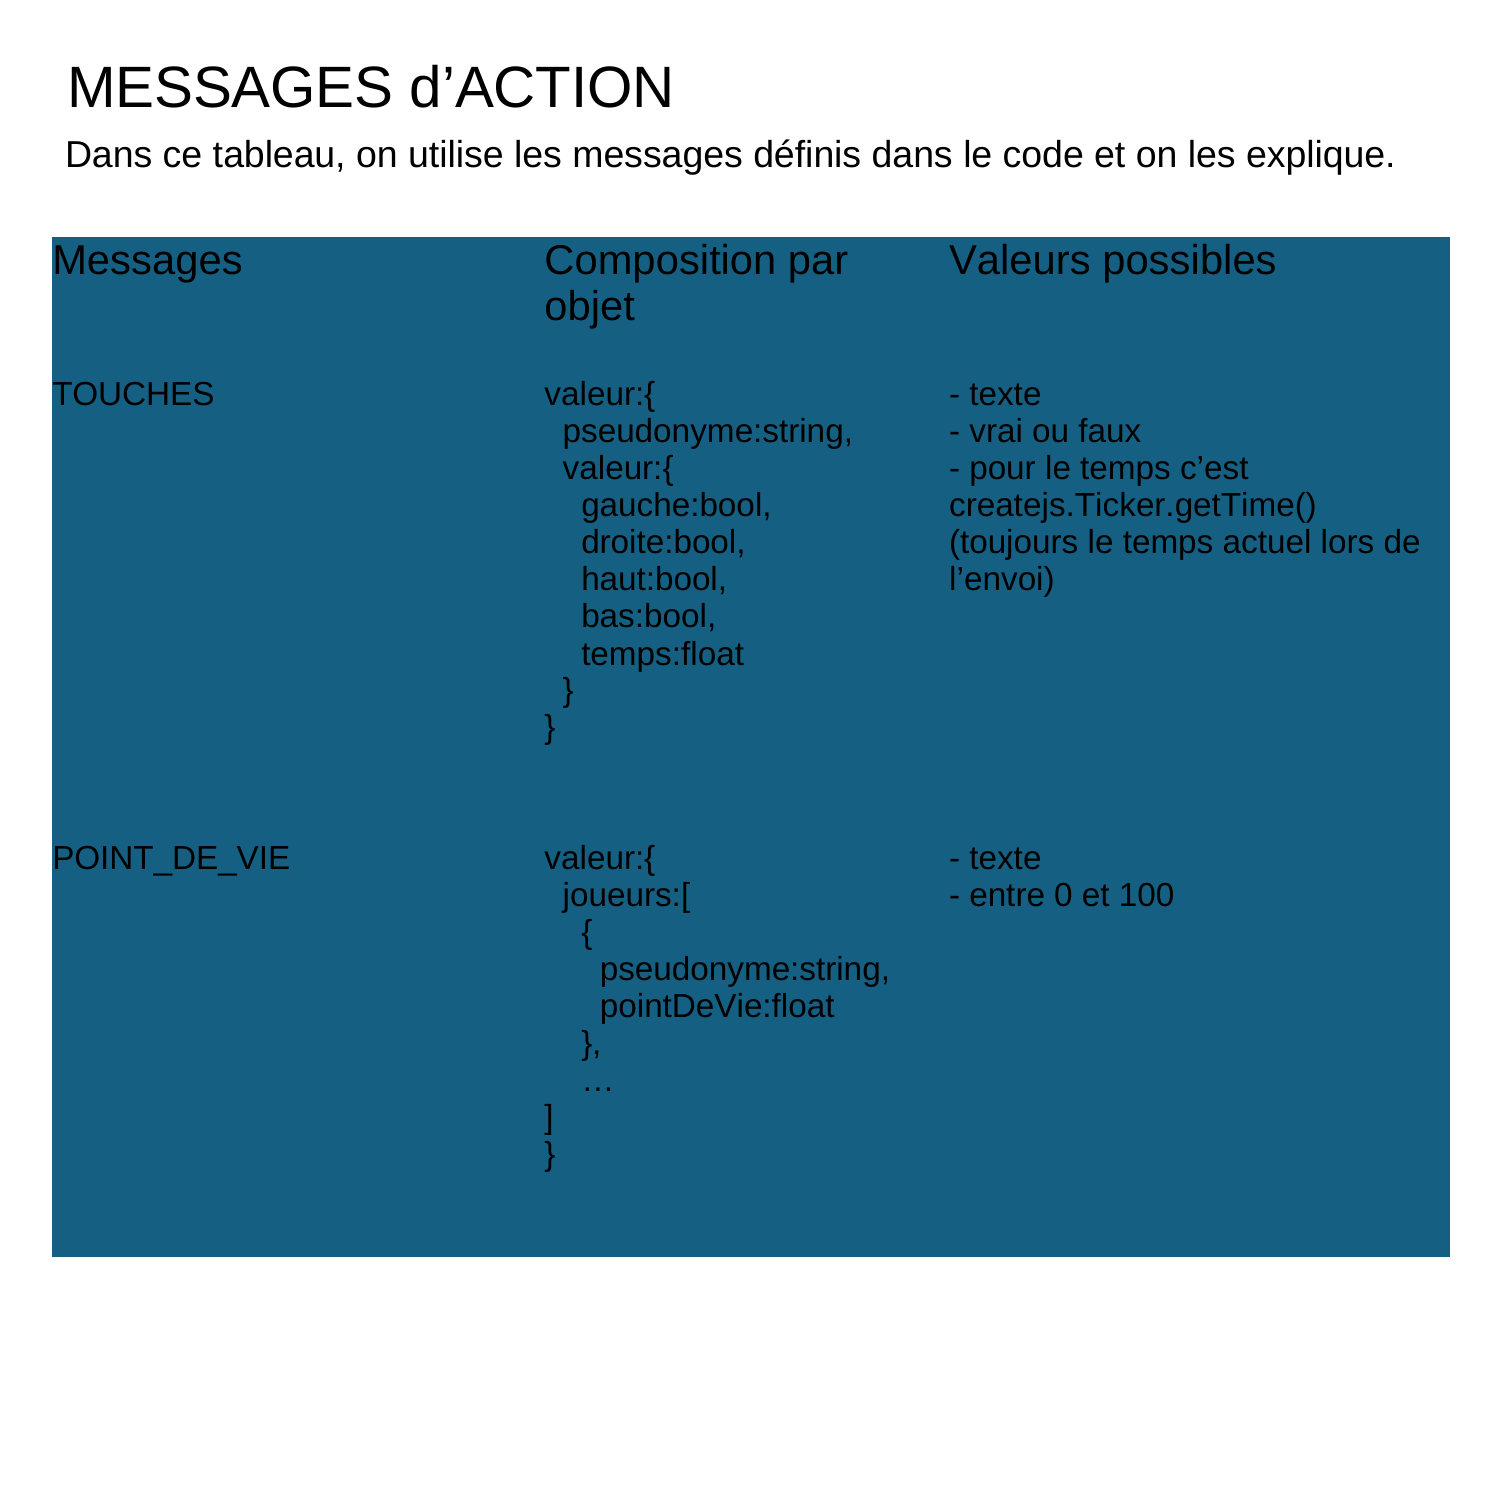

# MESSAGES d’ACTION
Dans ce tableau, on utilise les messages définis dans le code et on les explique.
| Messages | Composition par objet | Valeurs possibles |
| --- | --- | --- |
| TOUCHES | valeur:{ pseudonyme:string, valeur:{ gauche:bool, droite:bool, haut:bool, bas:bool, temps:float } } | - texte - vrai ou faux - pour le temps c’est createjs.Ticker.getTime() (toujours le temps actuel lors de l’envoi) |
| POINT\_DE\_VIE | valeur:{ joueurs:[ { pseudonyme:string, pointDeVie:float }, … ] } | - texte - entre 0 et 100 |